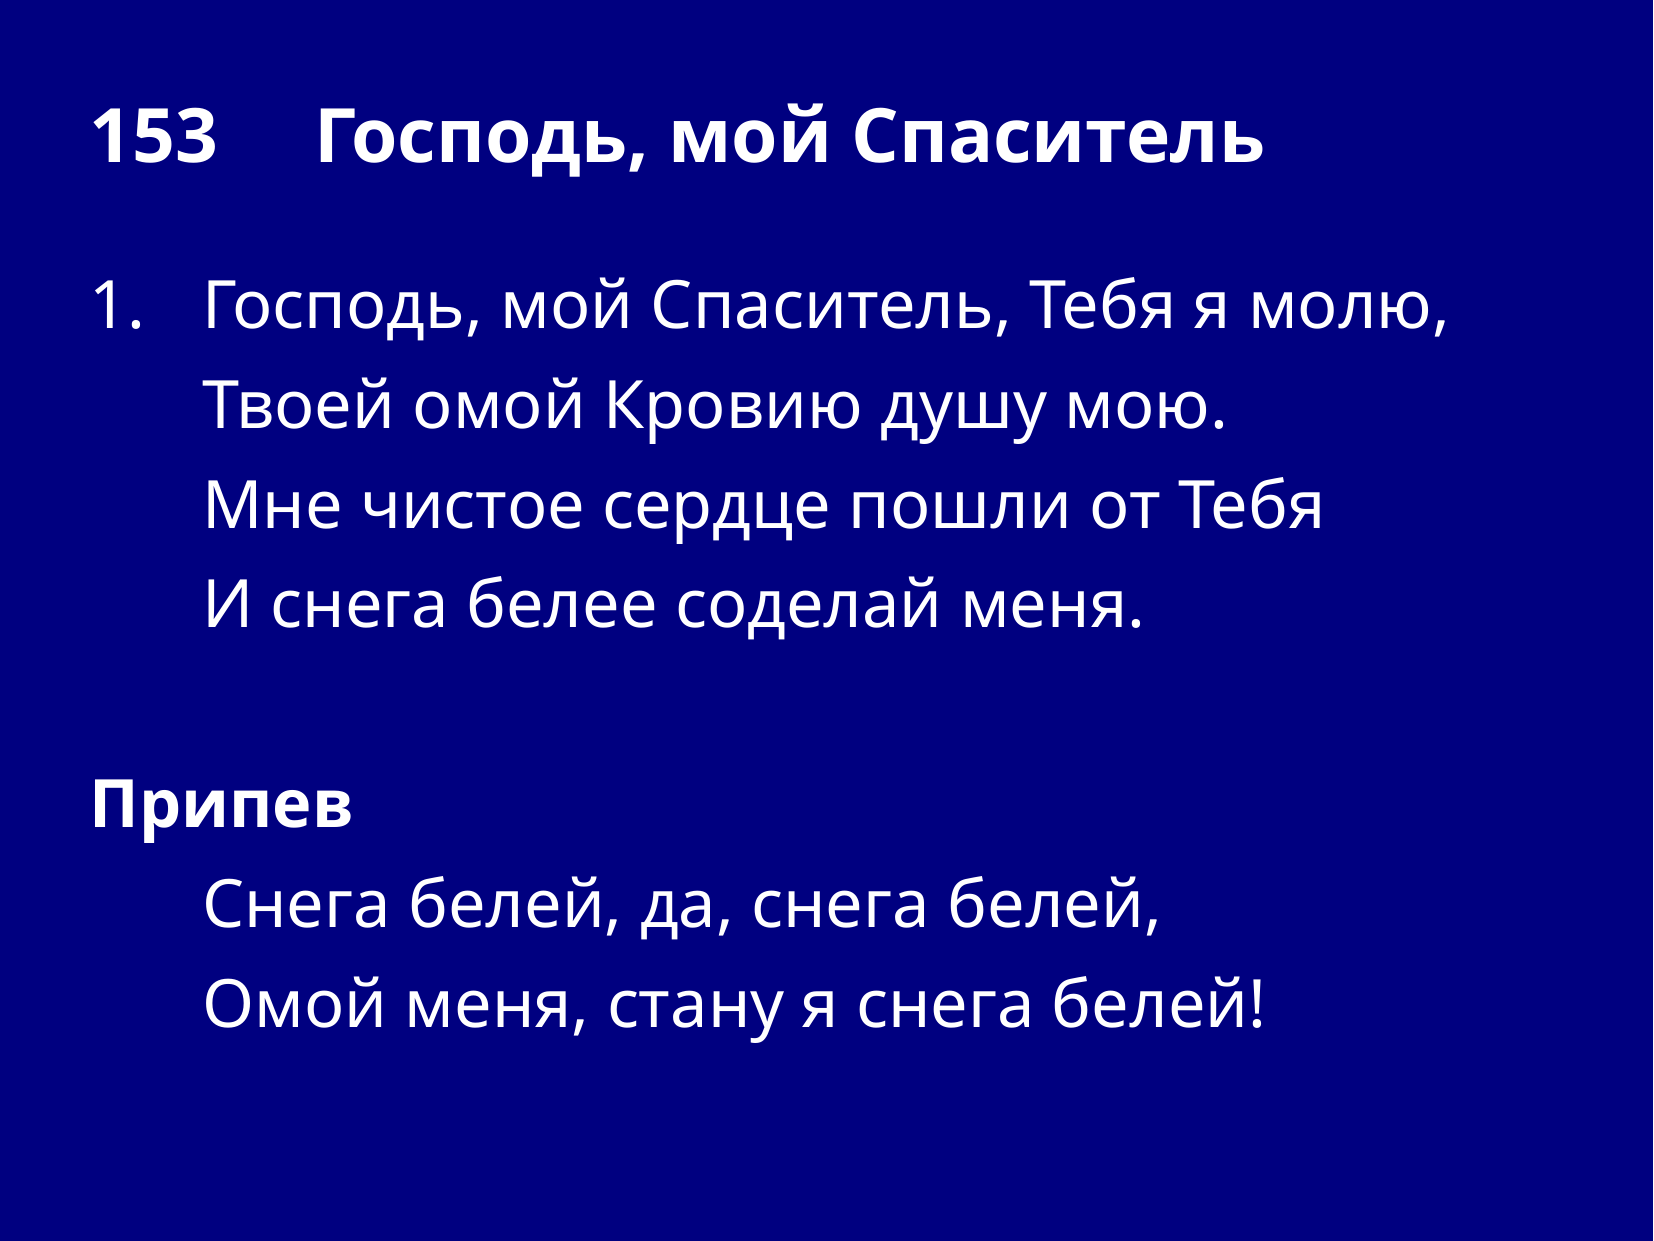

153	Господь, мой Спаситель
1.	Господь, мой Спаситель, Тебя я молю,
	Твоей омой Кровию душу мою.
	Мне чистое сердце пошли от Тебя
	И снега белее соделай меня.
Припев
	Снега белей, да, снега белей,
	Омой меня, стану я снега белей!